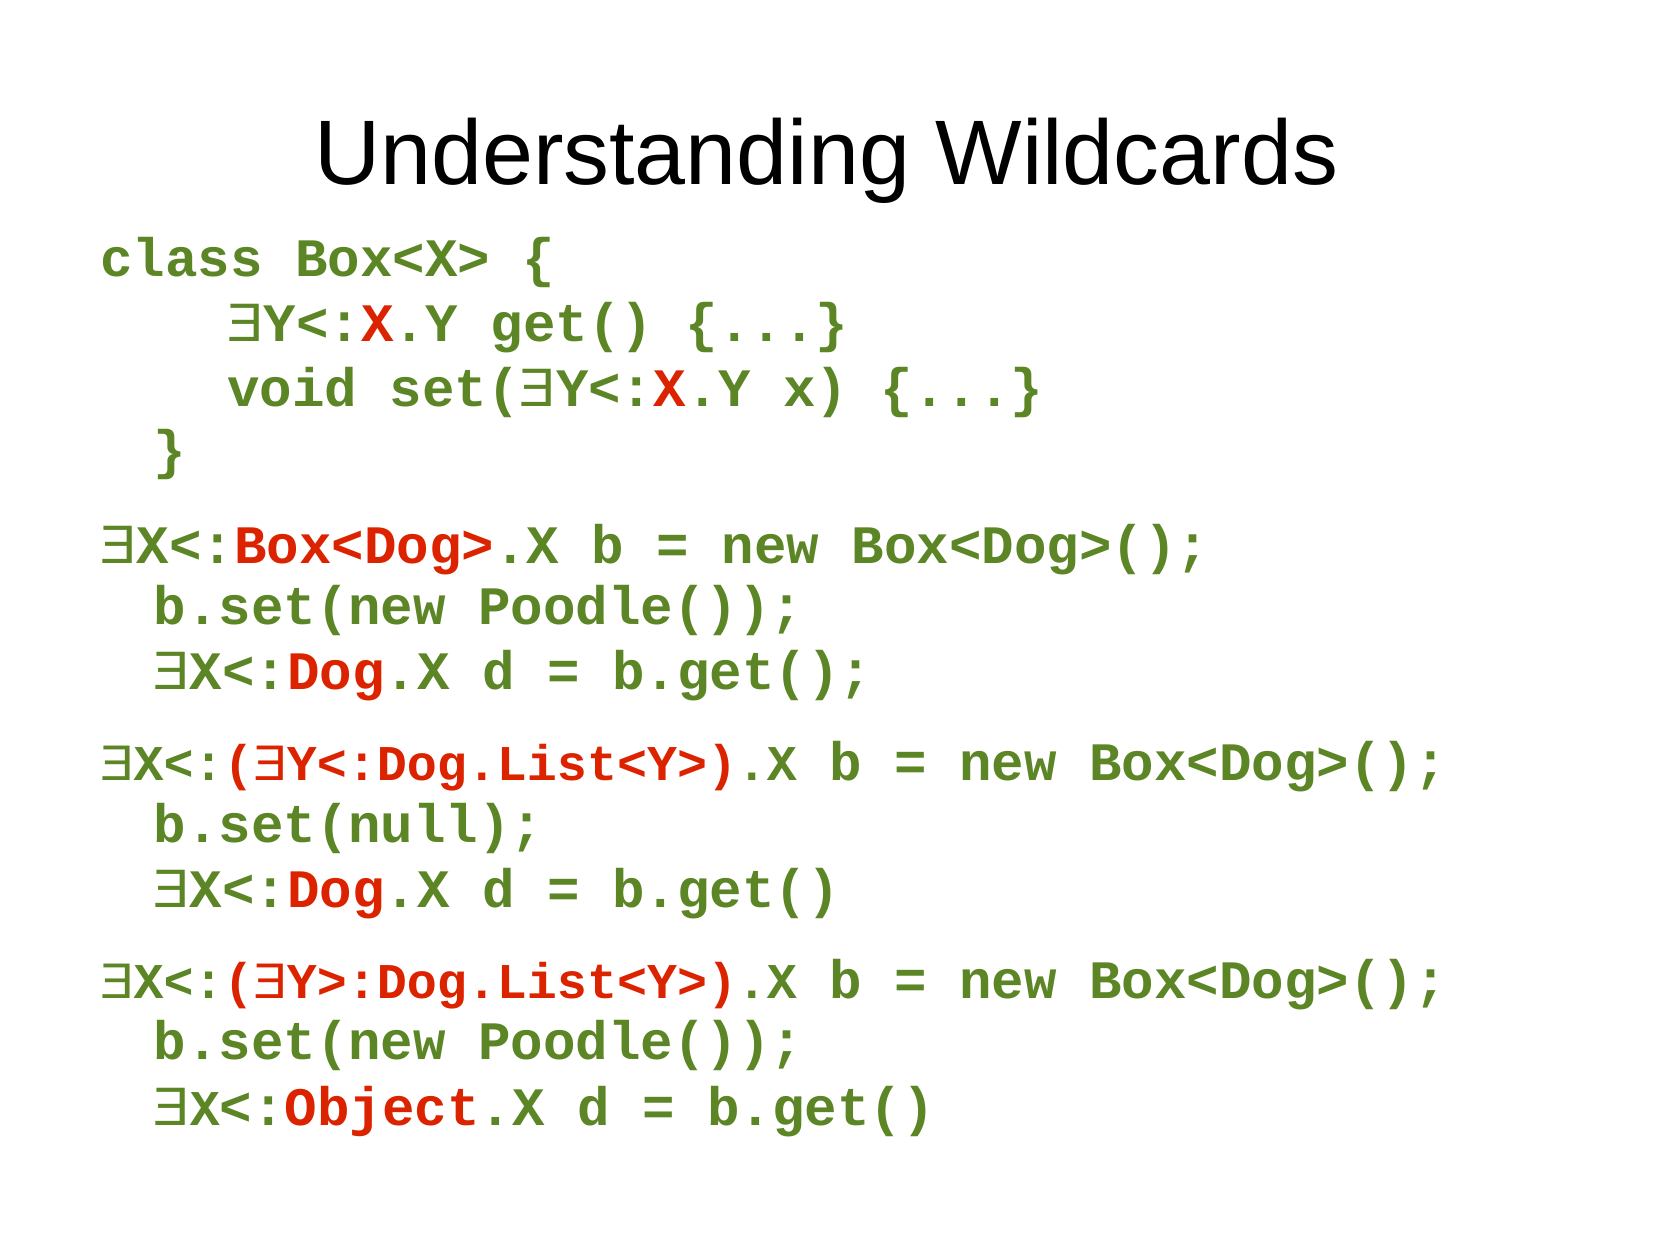

# Understanding Wildcards
class Box<X> {
	ƎY<:X.Y get() {...}
	void set(ƎY<:X.Y x) {...}
}
ƎX<:Box<Dog>.X b = new Box<Dog>();
b.set(new Poodle());
ƎX<:Dog.X d = b.get();
ƎX<:(ƎY<:Dog.List<Y>).X b = new Box<Dog>();
b.set(null);
ƎX<:Dog.X d = b.get()
ƎX<:(ƎY>:Dog.List<Y>).X b = new Box<Dog>();
b.set(new Poodle());
ƎX<:Object.X d = b.get()